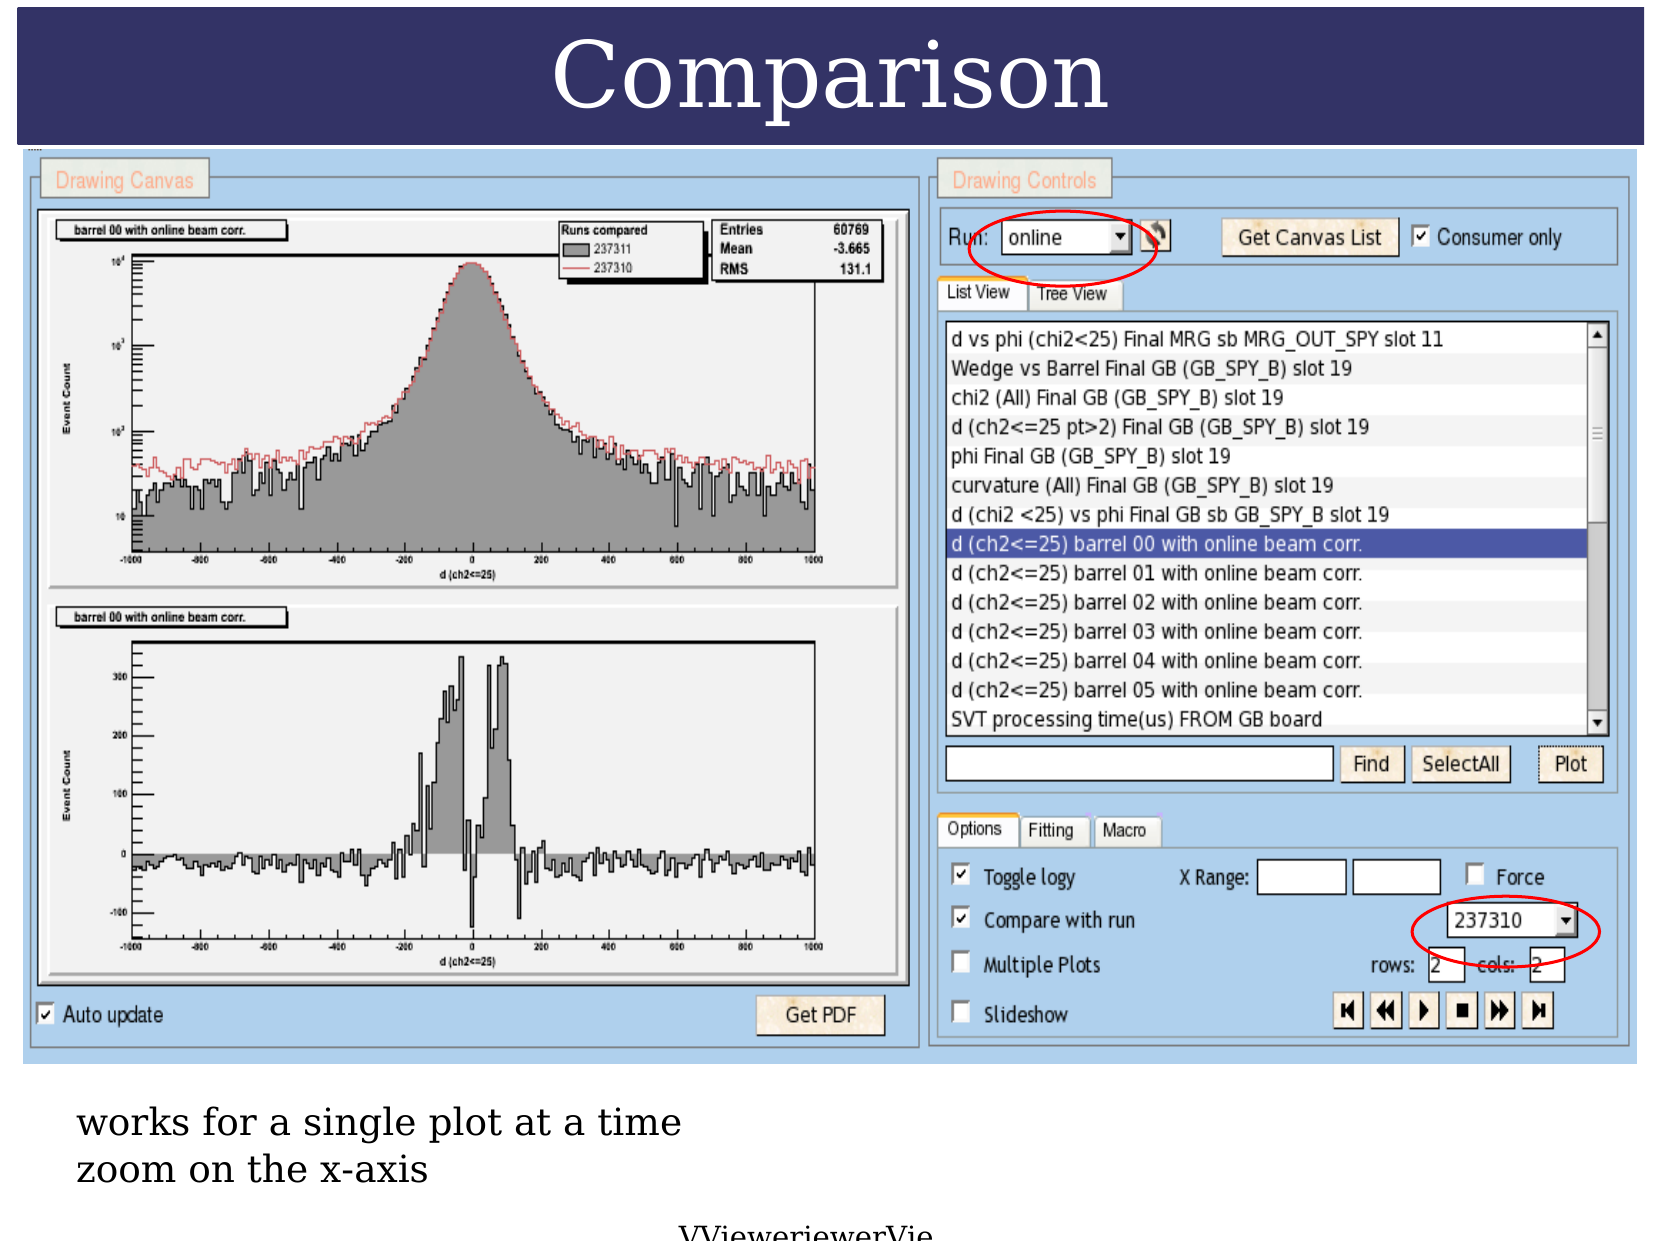

# Comparison
 works for a single plot at a time
 zoom on the x-axis
15